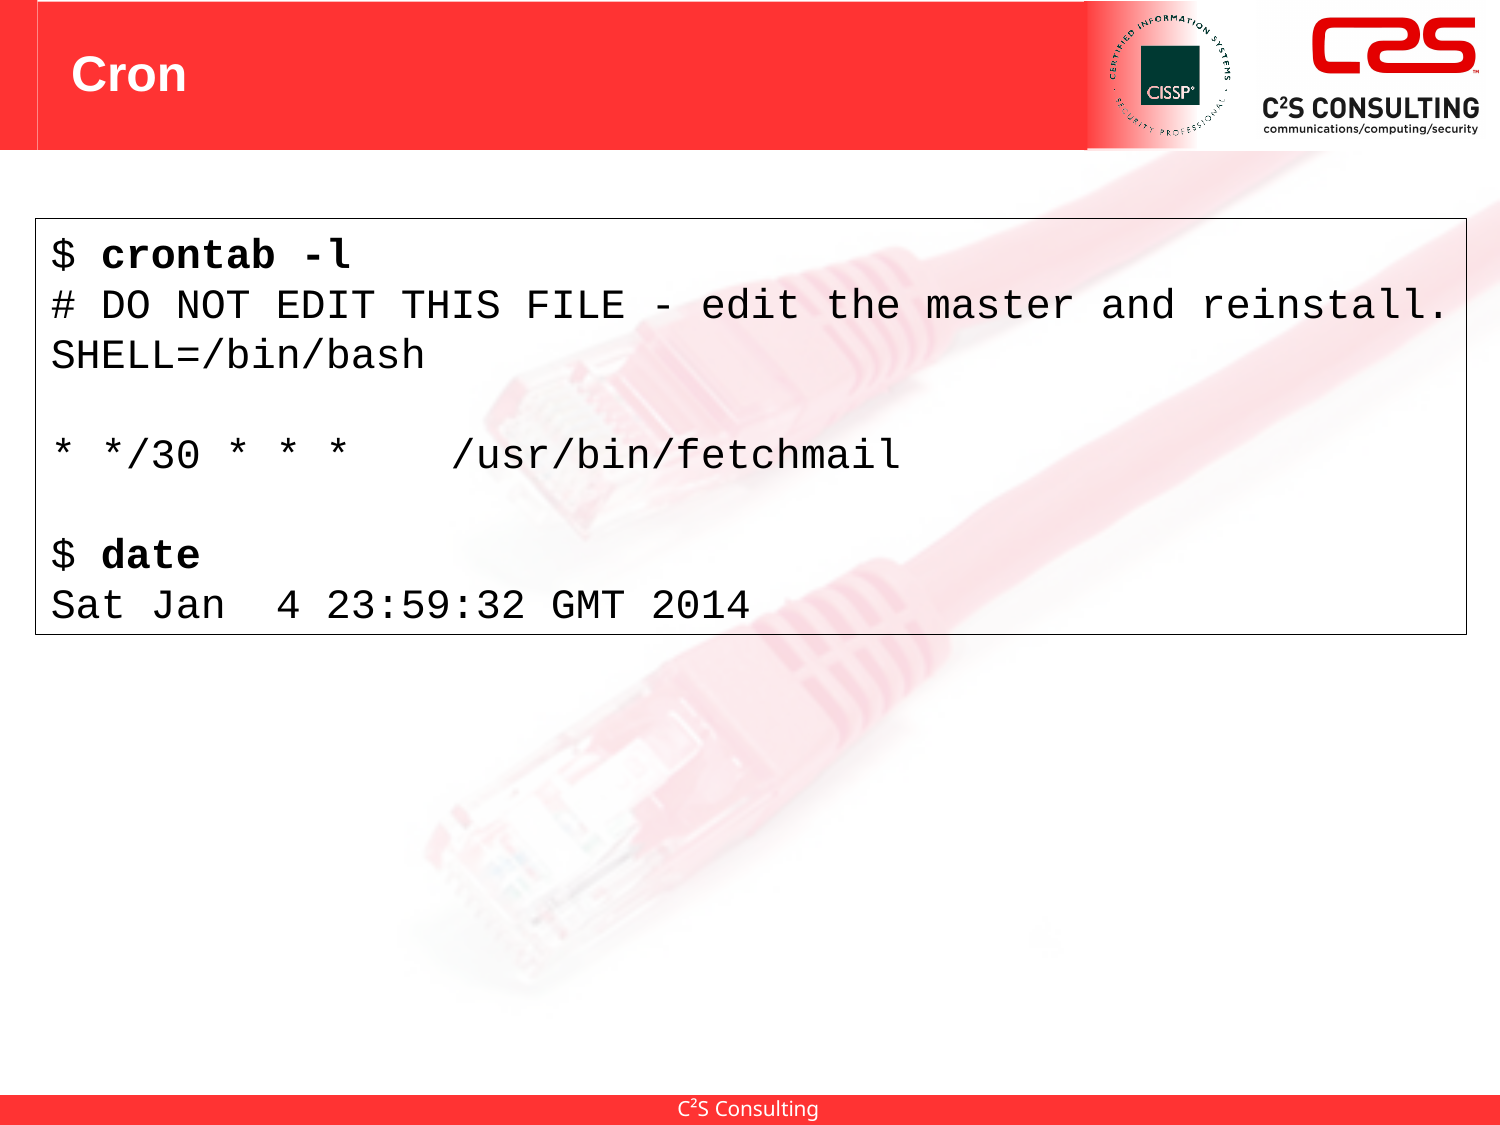

# Cron
$ crontab -l
# DO NOT EDIT THIS FILE - edit the master and reinstall.
SHELL=/bin/bash
* */30 * * * /usr/bin/fetchmail
$ date
Sat Jan 4 23:59:32 GMT 2014